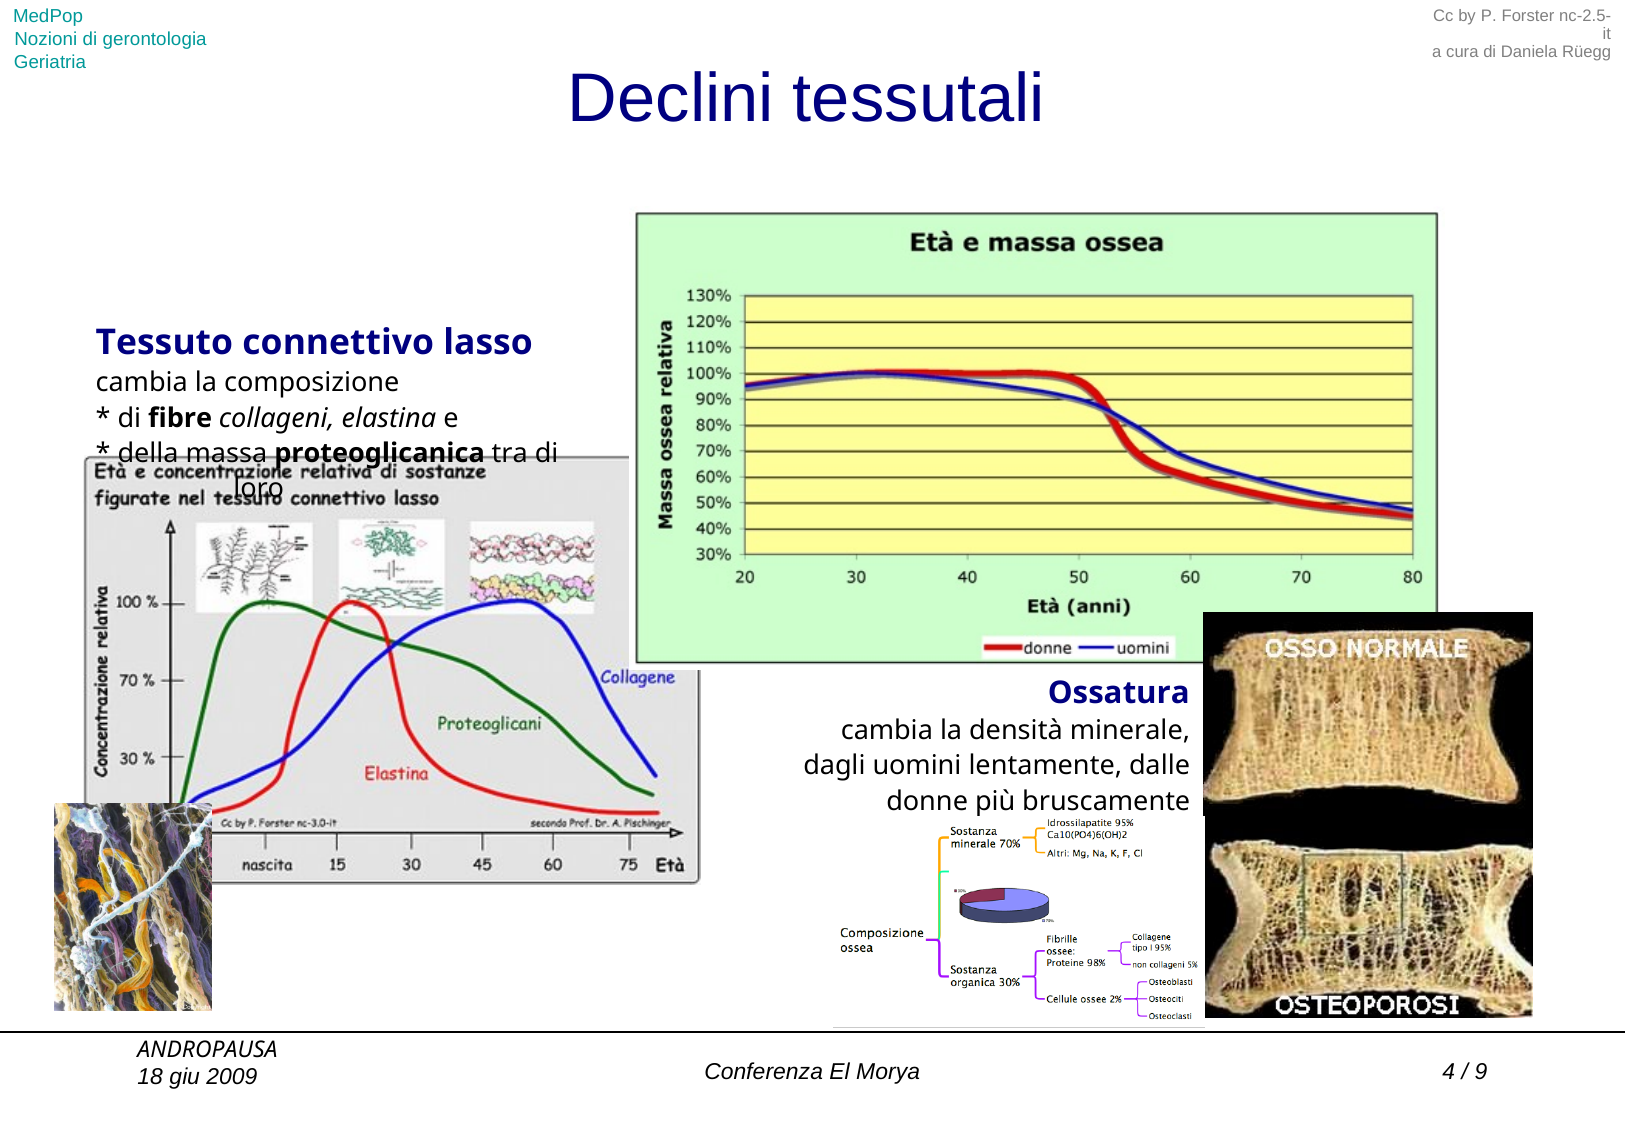

Nozioni di gerontologia
Geriatria
# Declini tessutali
Tessuto connettivo lasso
cambia la composizione
* di fibre collageni, elastina e
* della massa proteoglicanica tra di loro
Ossatura
cambia la densità minerale, dagli uomini lentamente, dalle donne più bruscamente
ANDROPAUSA
18 giu 2009
Conferenza El Morya